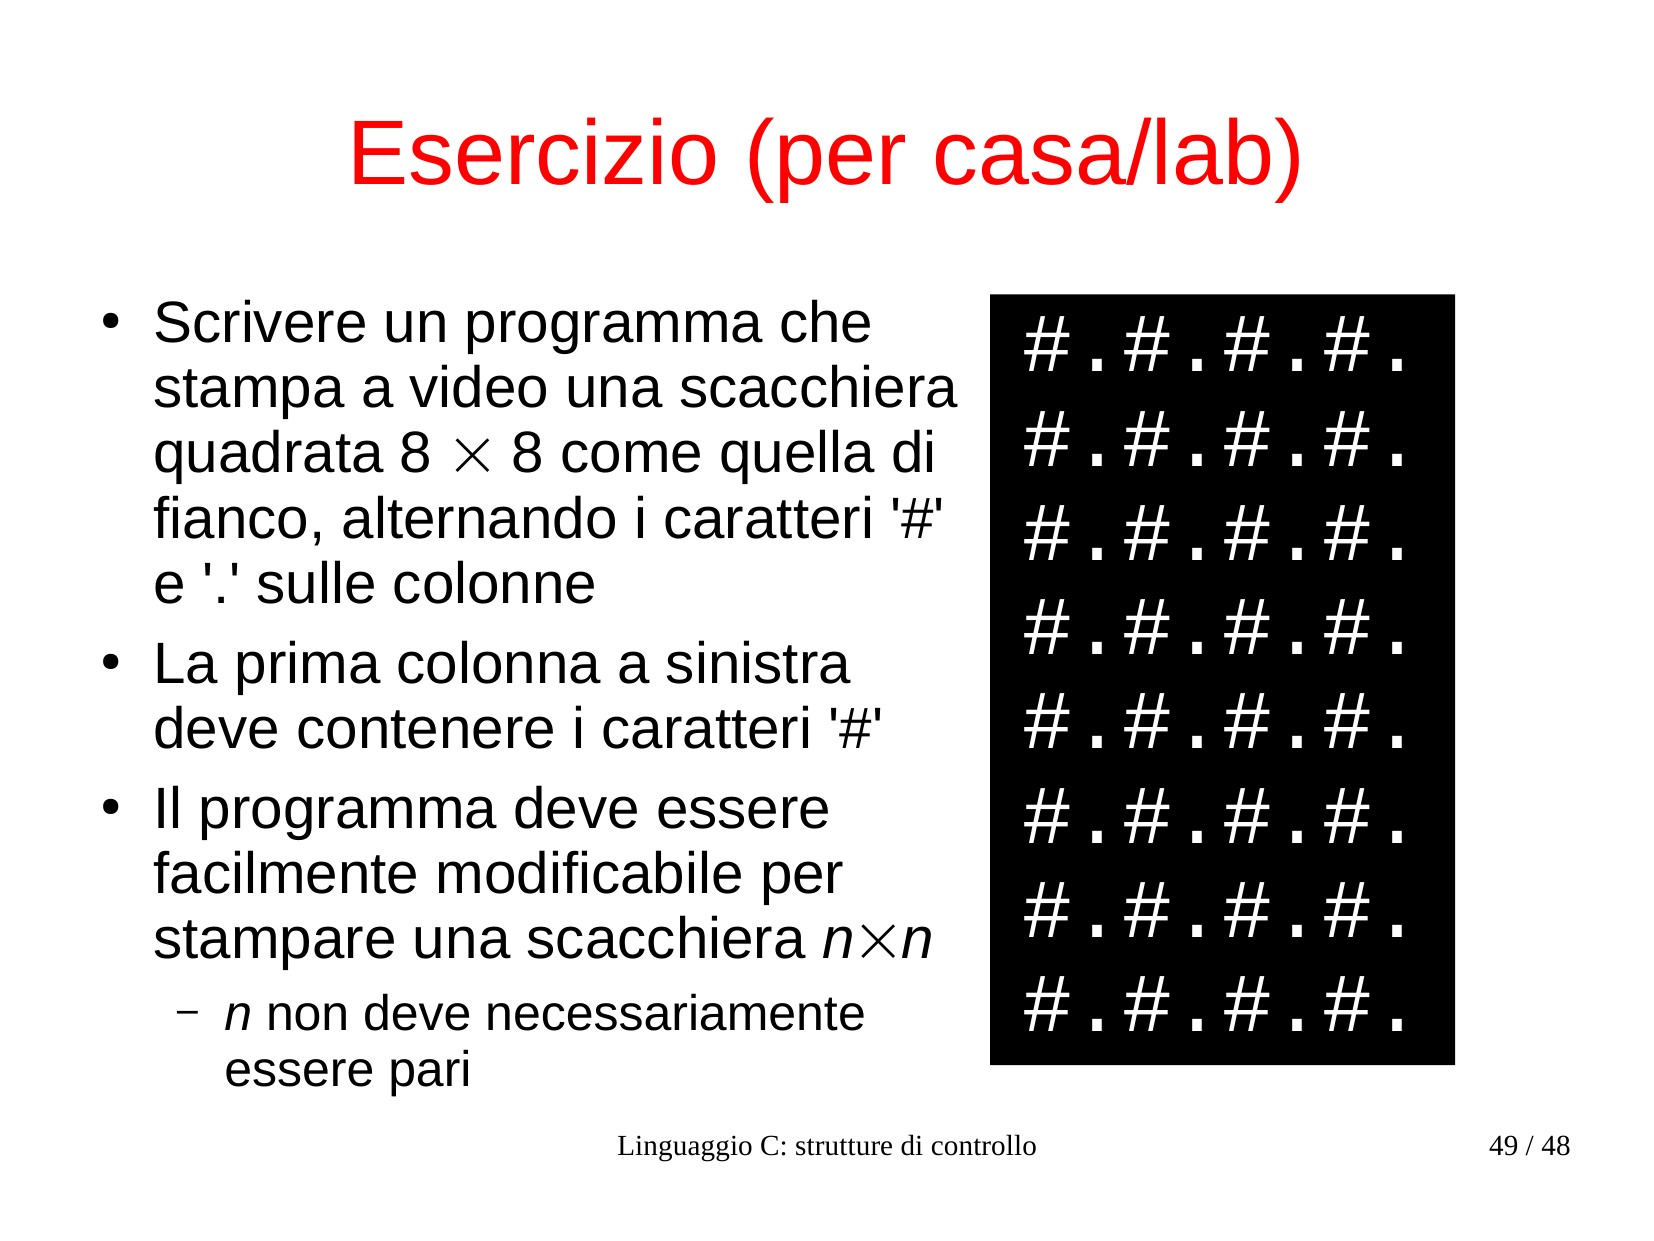

# Esercizio (per casa/lab)
Scrivere un programma che stampa a video una scacchiera quadrata 8 ´ 8 come quella di fianco, alternando i caratteri '#' e '.' sulle colonne
La prima colonna a sinistra deve contenere i caratteri '#'
Il programma deve essere facilmente modificabile per stampare una scacchiera n´n
n non deve necessariamente essere pari
#.#.#.#.
#.#.#.#.
#.#.#.#.
#.#.#.#.
#.#.#.#.
#.#.#.#.
#.#.#.#.
#.#.#.#.
Linguaggio C: strutture di controllo
49